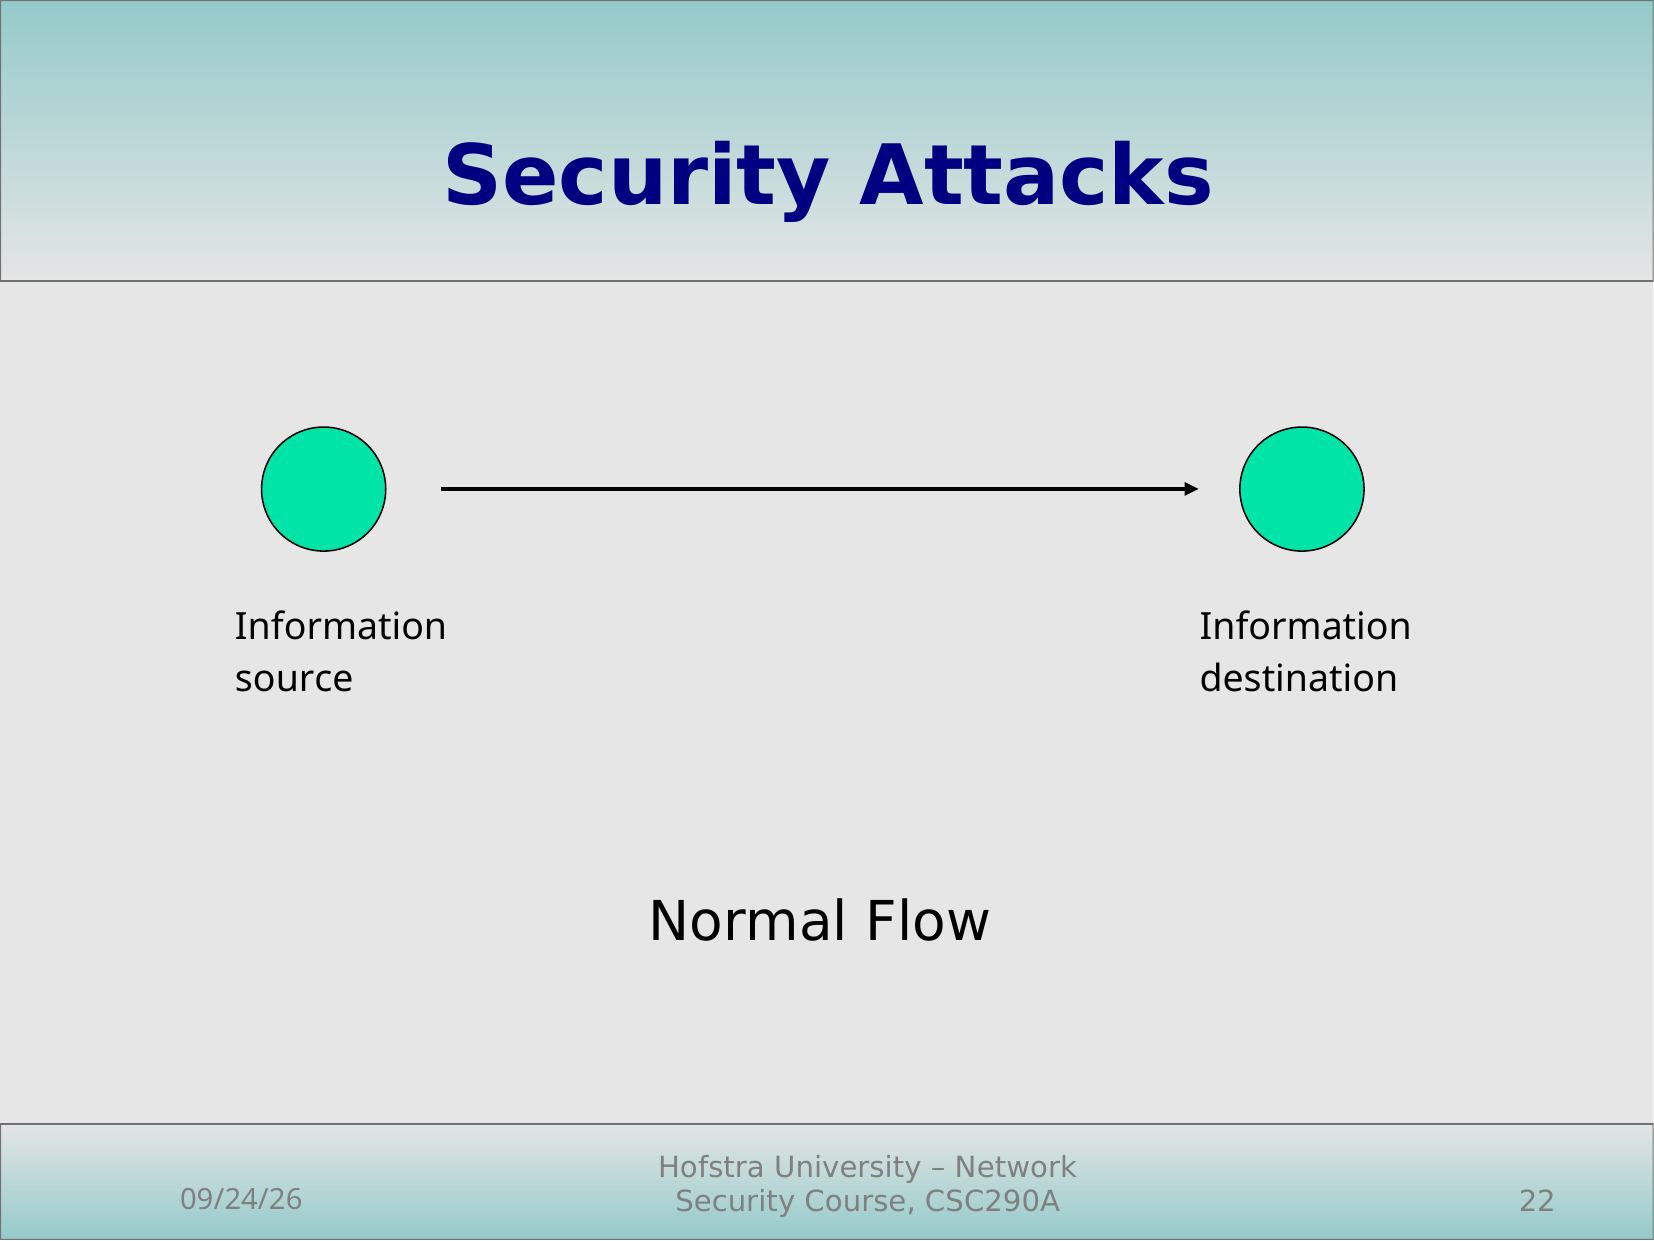

# Security Attacks
Information
source
Information
destination
Normal Flow
22